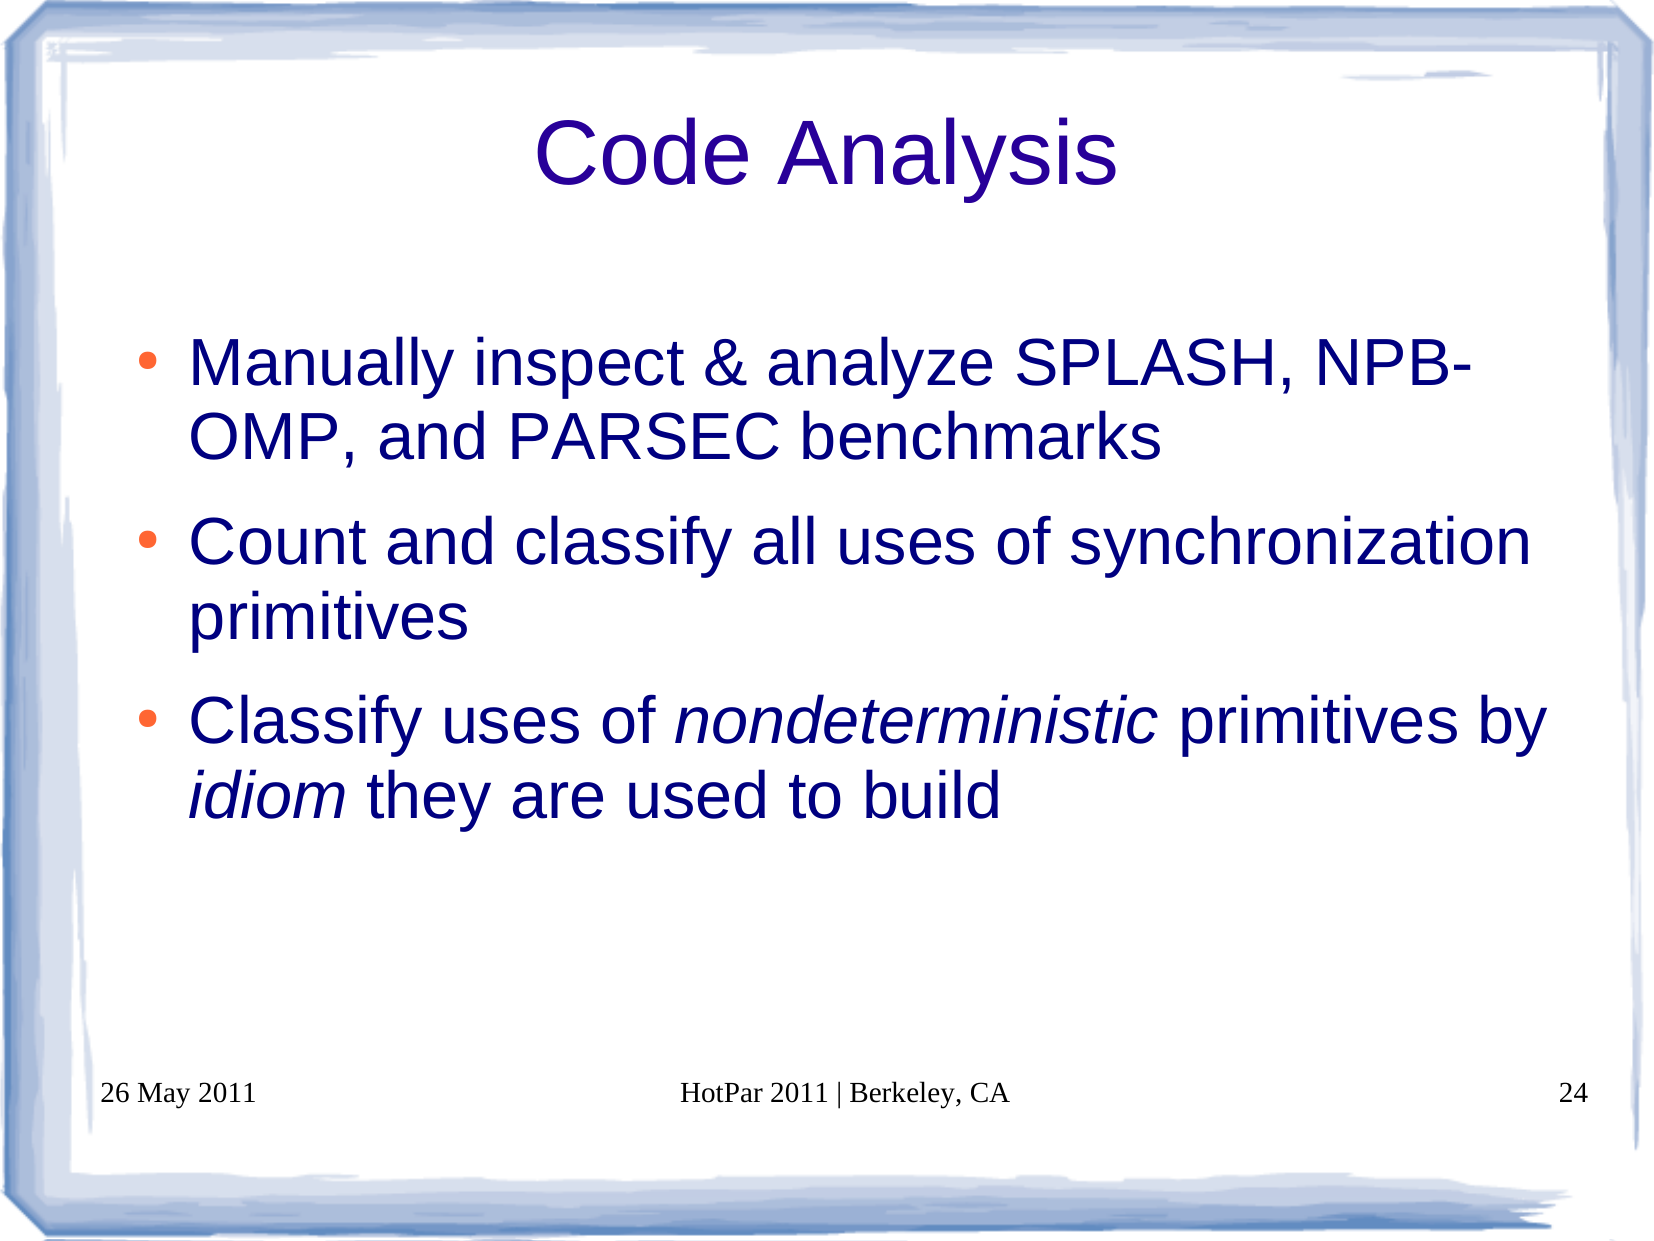

# Code Analysis
Manually inspect & analyze SPLASH, NPB-OMP, and PARSEC benchmarks
Count and classify all uses of synchronization primitives
Classify uses of nondeterministic primitives by idiom they are used to build
26 May 2011
HotPar 2011 | Berkeley, CA
24